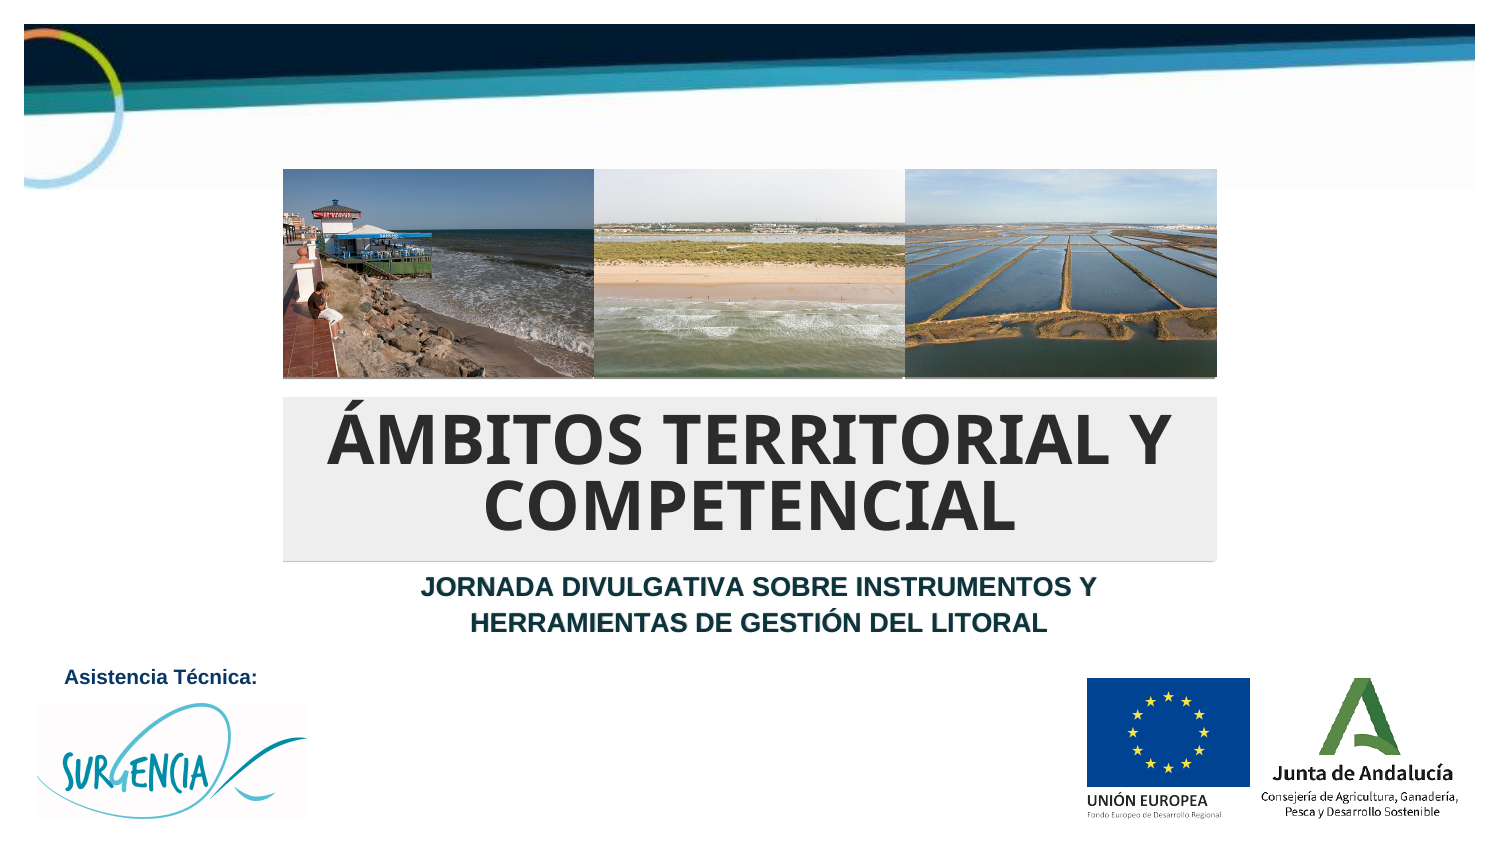

ÁMBITOS TERRITORIAL Y COMPETENCIAL
JORNADA DIVULGATIVA SOBRE INSTRUMENTOS Y HERRAMIENTAS DE GESTIÓN DEL LITORAL
Asistencia Técnica: